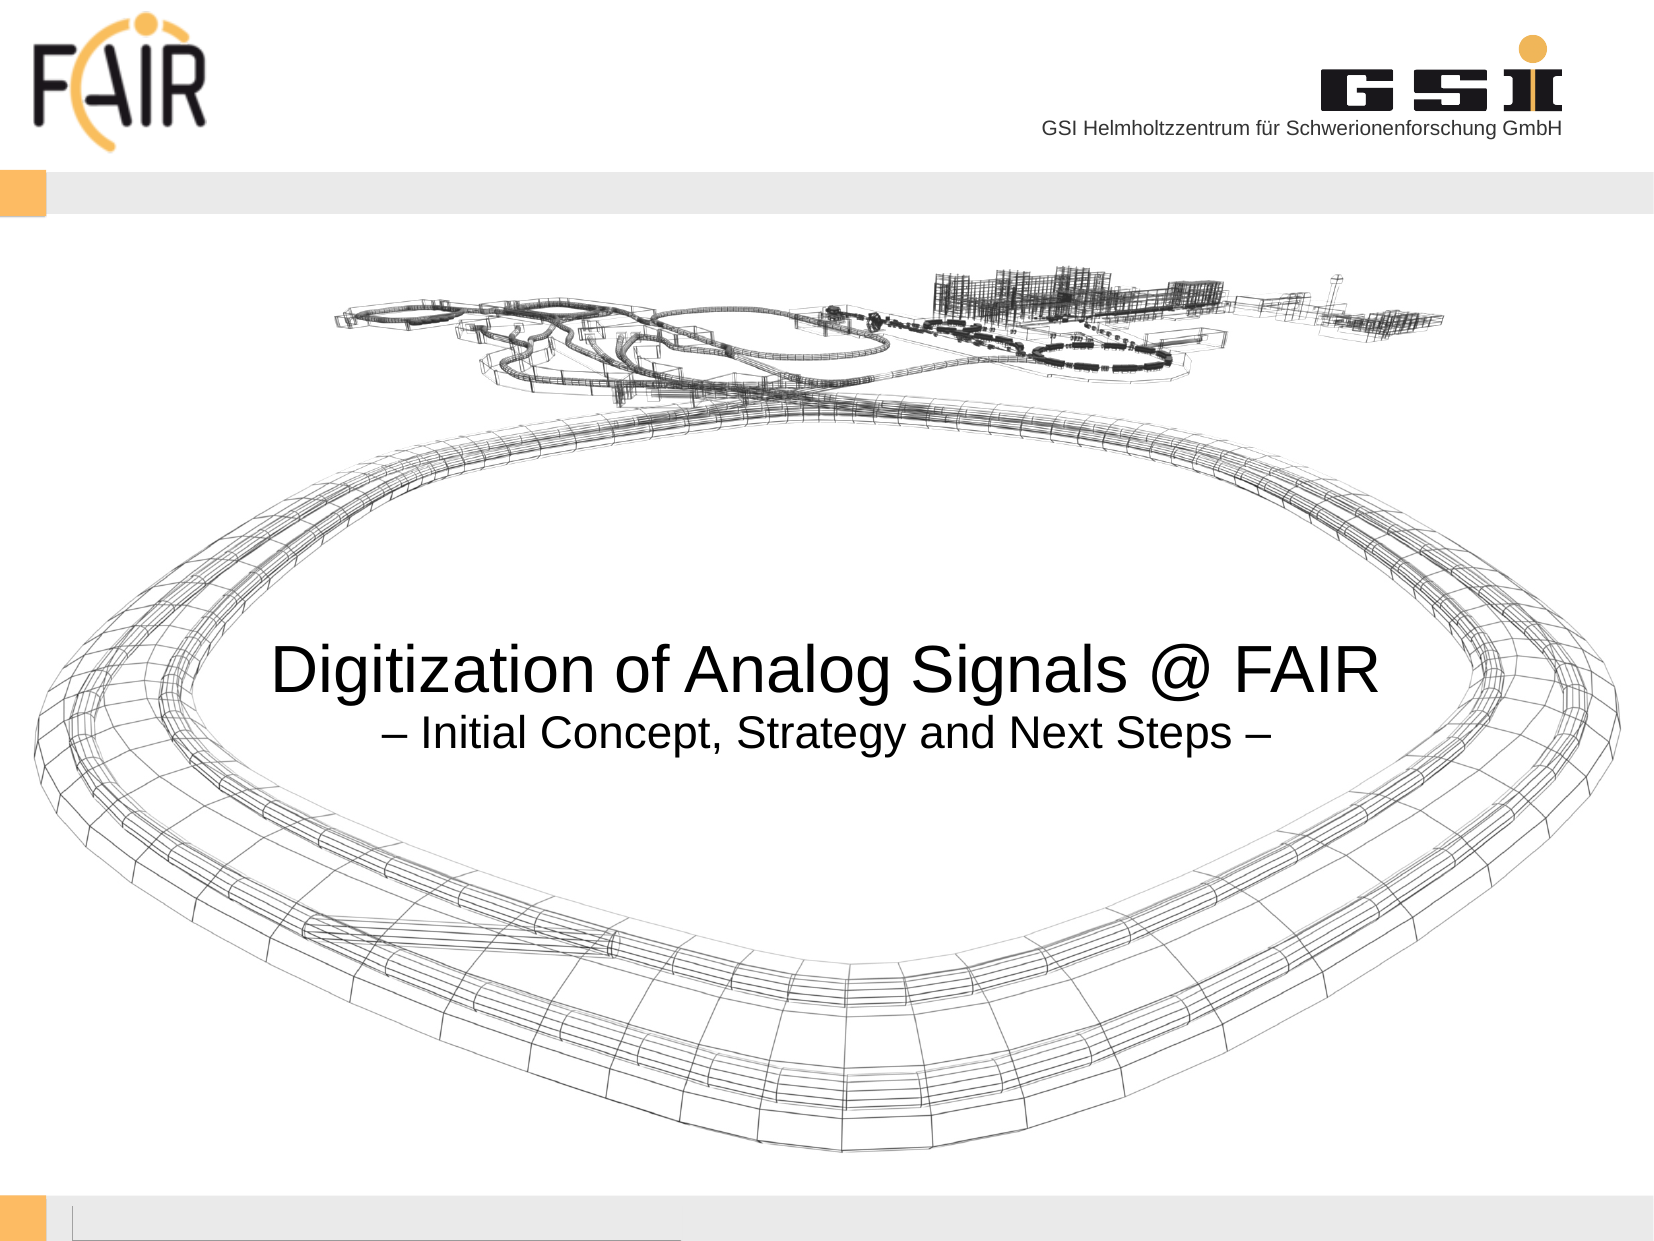

# Digitization of Analog Signals @ FAIR
– Initial Concept, Strategy and Next Steps –